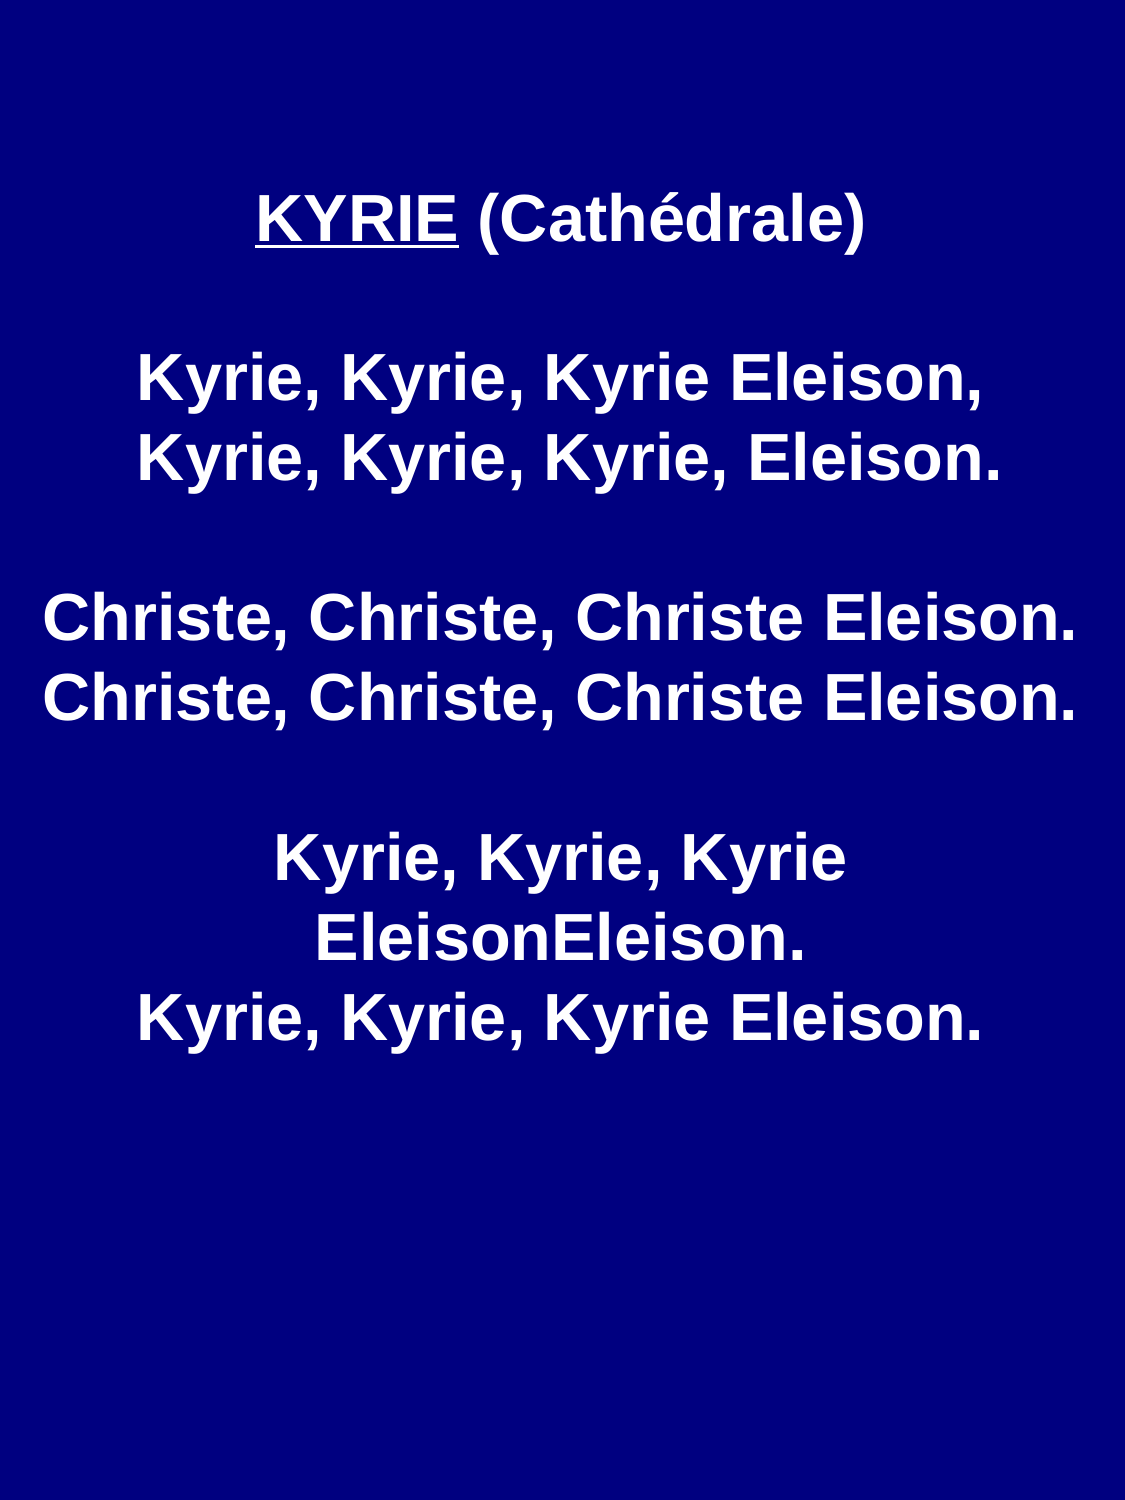

KYRIE (Cathédrale)
Kyrie, Kyrie, Kyrie Eleison,
 Kyrie, Kyrie, Kyrie, Eleison.
Christe, Christe, Christe Eleison.
Christe, Christe, Christe Eleison.
Kyrie, Kyrie, Kyrie EleisonEleison.
Kyrie, Kyrie, Kyrie Eleison.